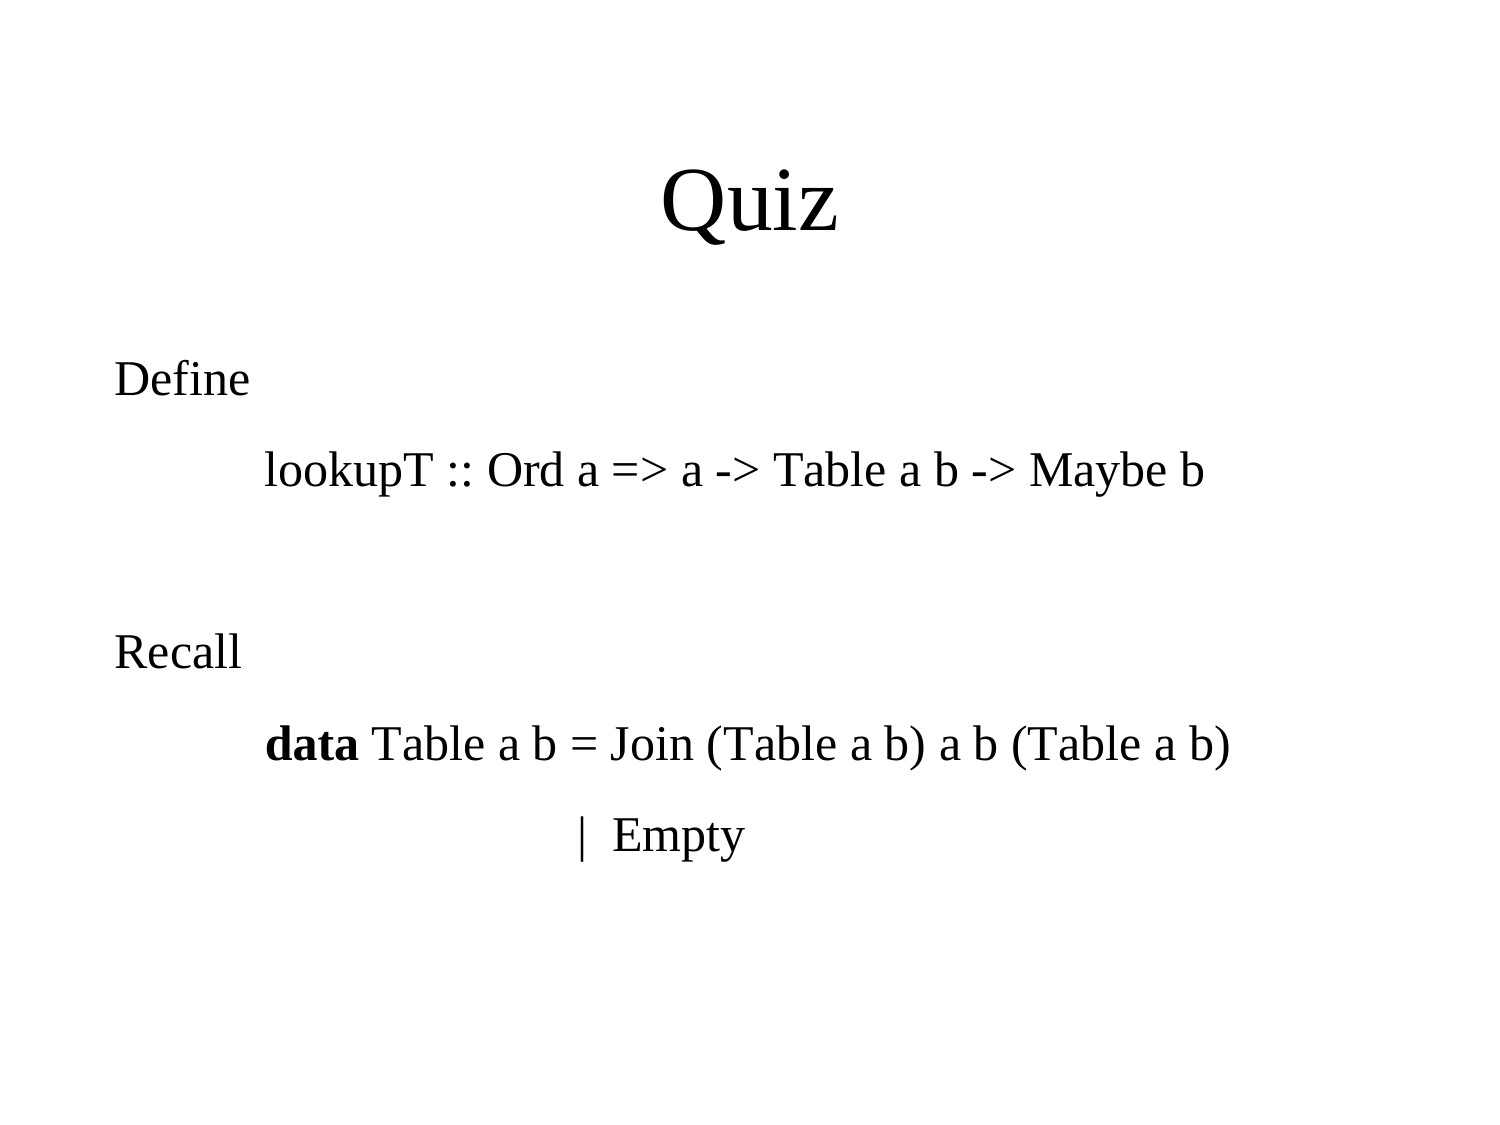

# Quiz
Define
	lookupT :: Ord a => a -> Table a b -> Maybe b
Recall
	data Table a b = Join (Table a b) a b (Table a b)
			 | Empty